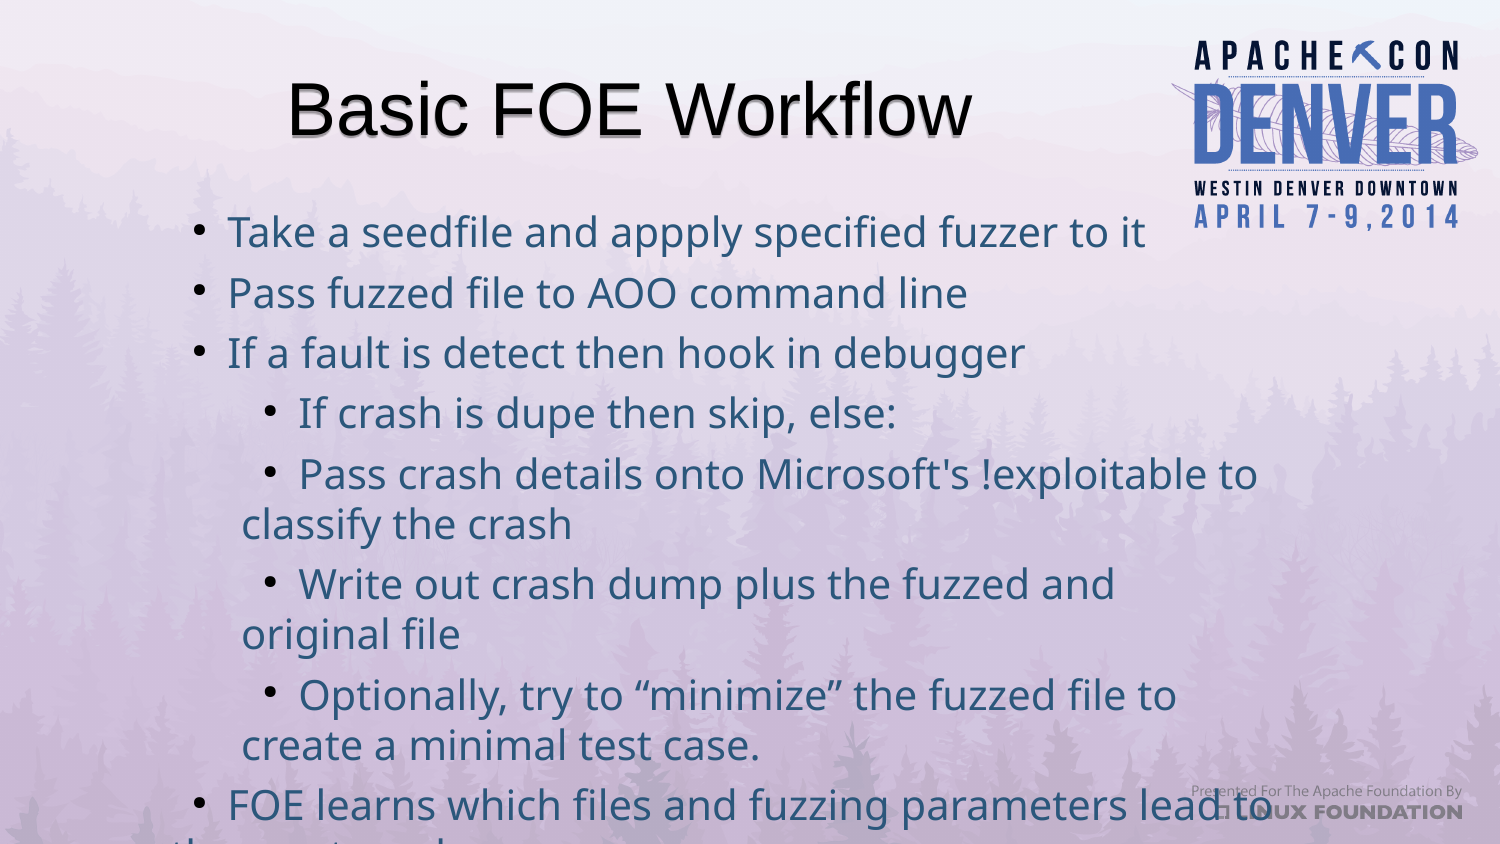

# Basic FOE Workflow
Take a seedfile and appply specified fuzzer to it
Pass fuzzed file to AOO command line
If a fault is detect then hook in debugger
If crash is dupe then skip, else:
Pass crash details onto Microsoft's !exploitable to classify the crash
Write out crash dump plus the fuzzed and original file
Optionally, try to “minimize” the fuzzed file to create a minimal test case.
FOE learns which files and fuzzing parameters lead to the most crashes.